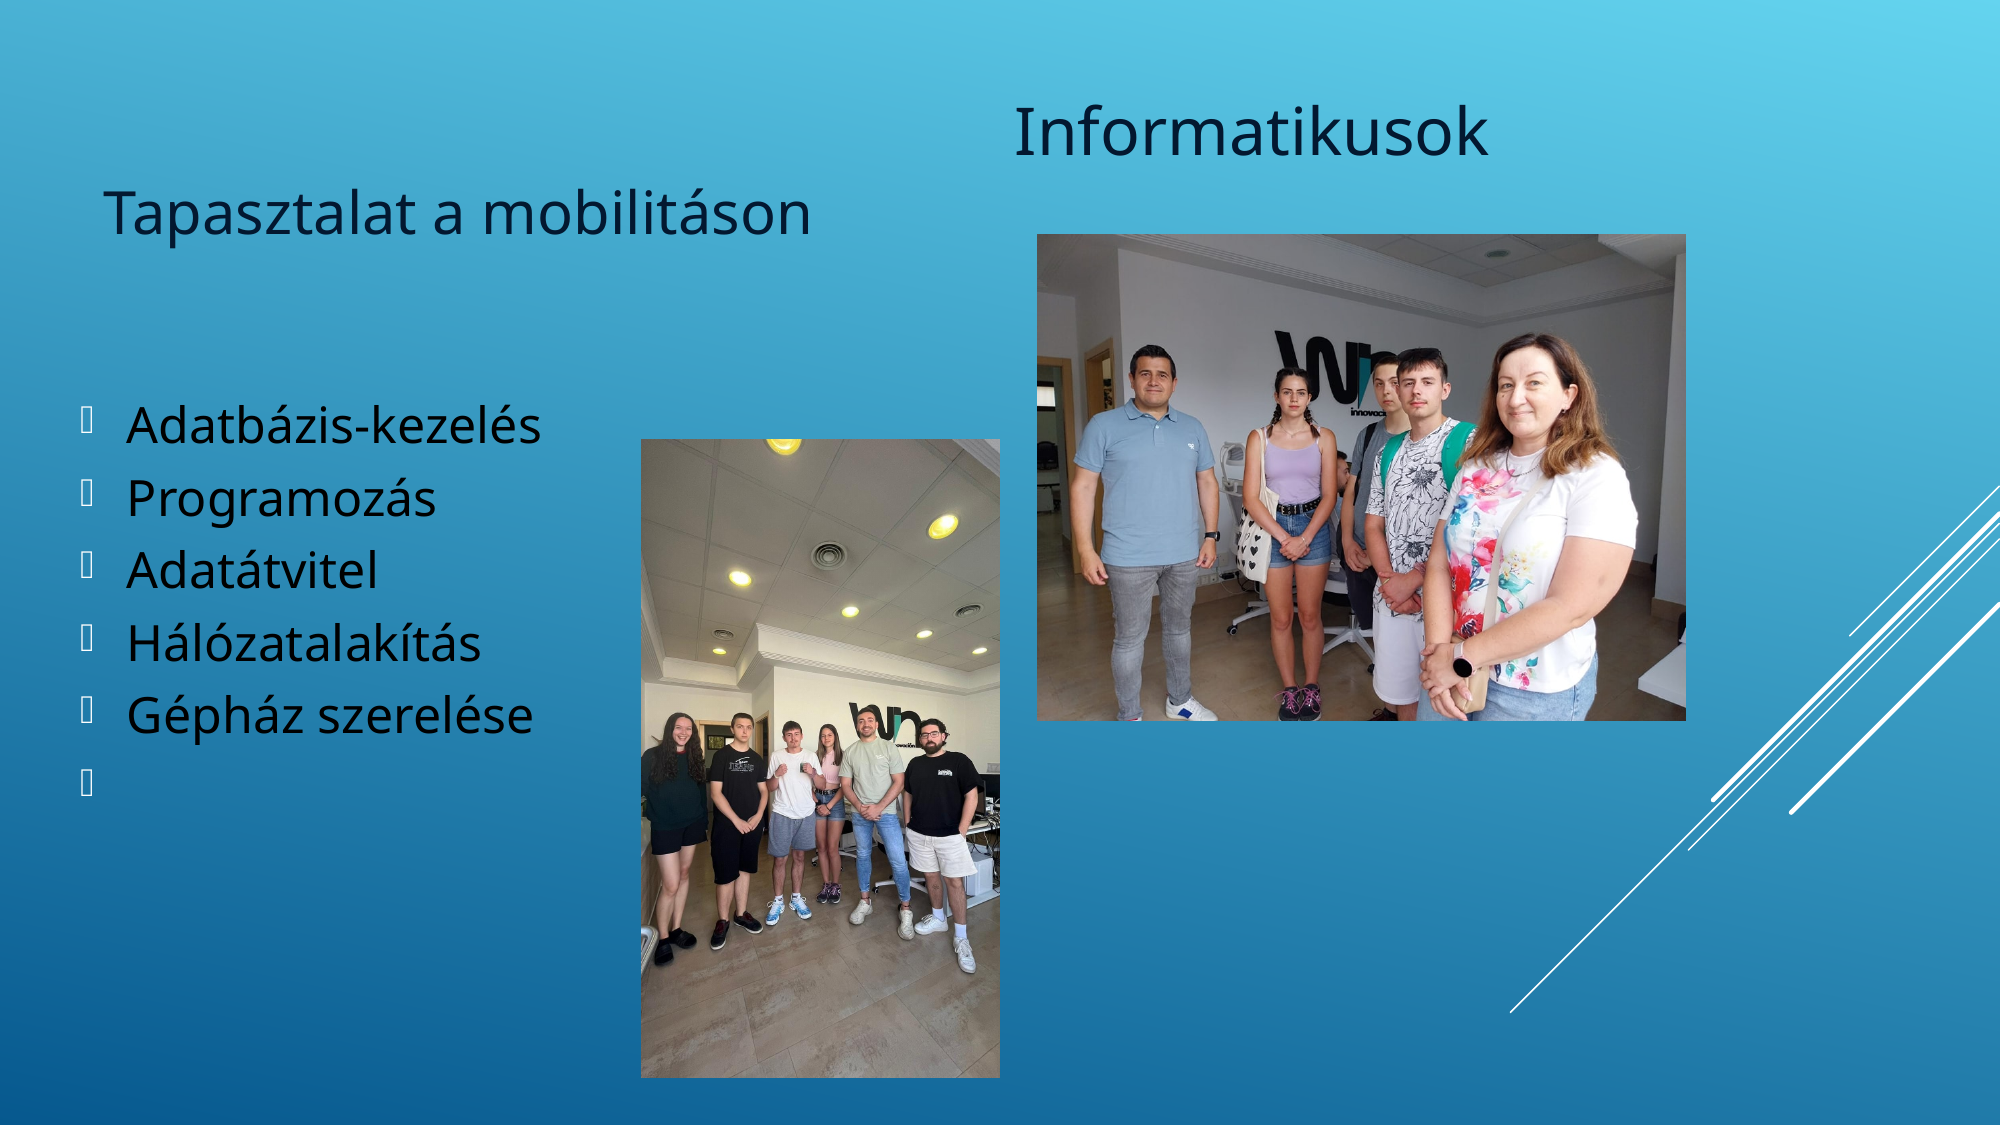

Informatikusok
# Tapasztalat a mobilitáson
Adatbázis-kezelés
Programozás
Adatátvitel
Hálózatalakítás
Gépház szerelése